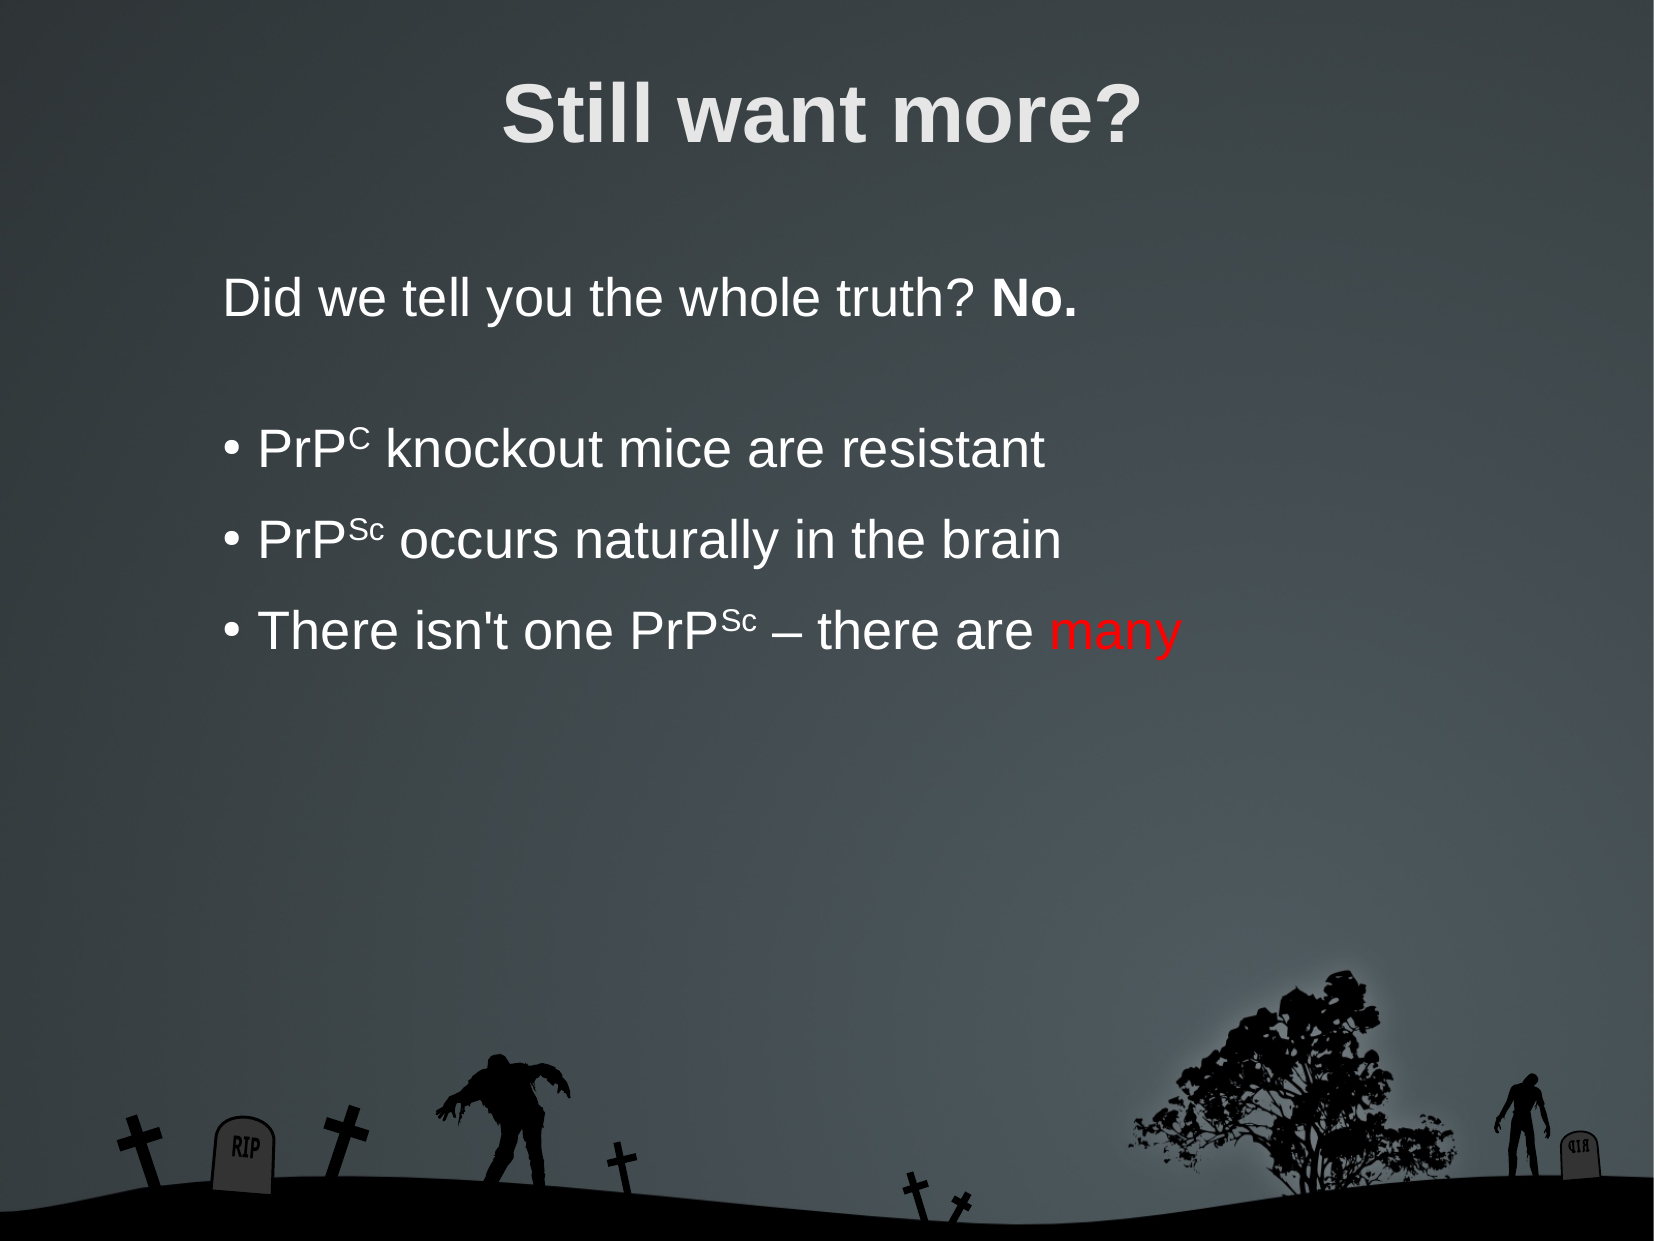

# Still want more?
Did we tell you the whole truth? No.
PrPC knockout mice are resistant
PrPSc occurs naturally in the brain
There isn't one PrPSc – there are many
RIP